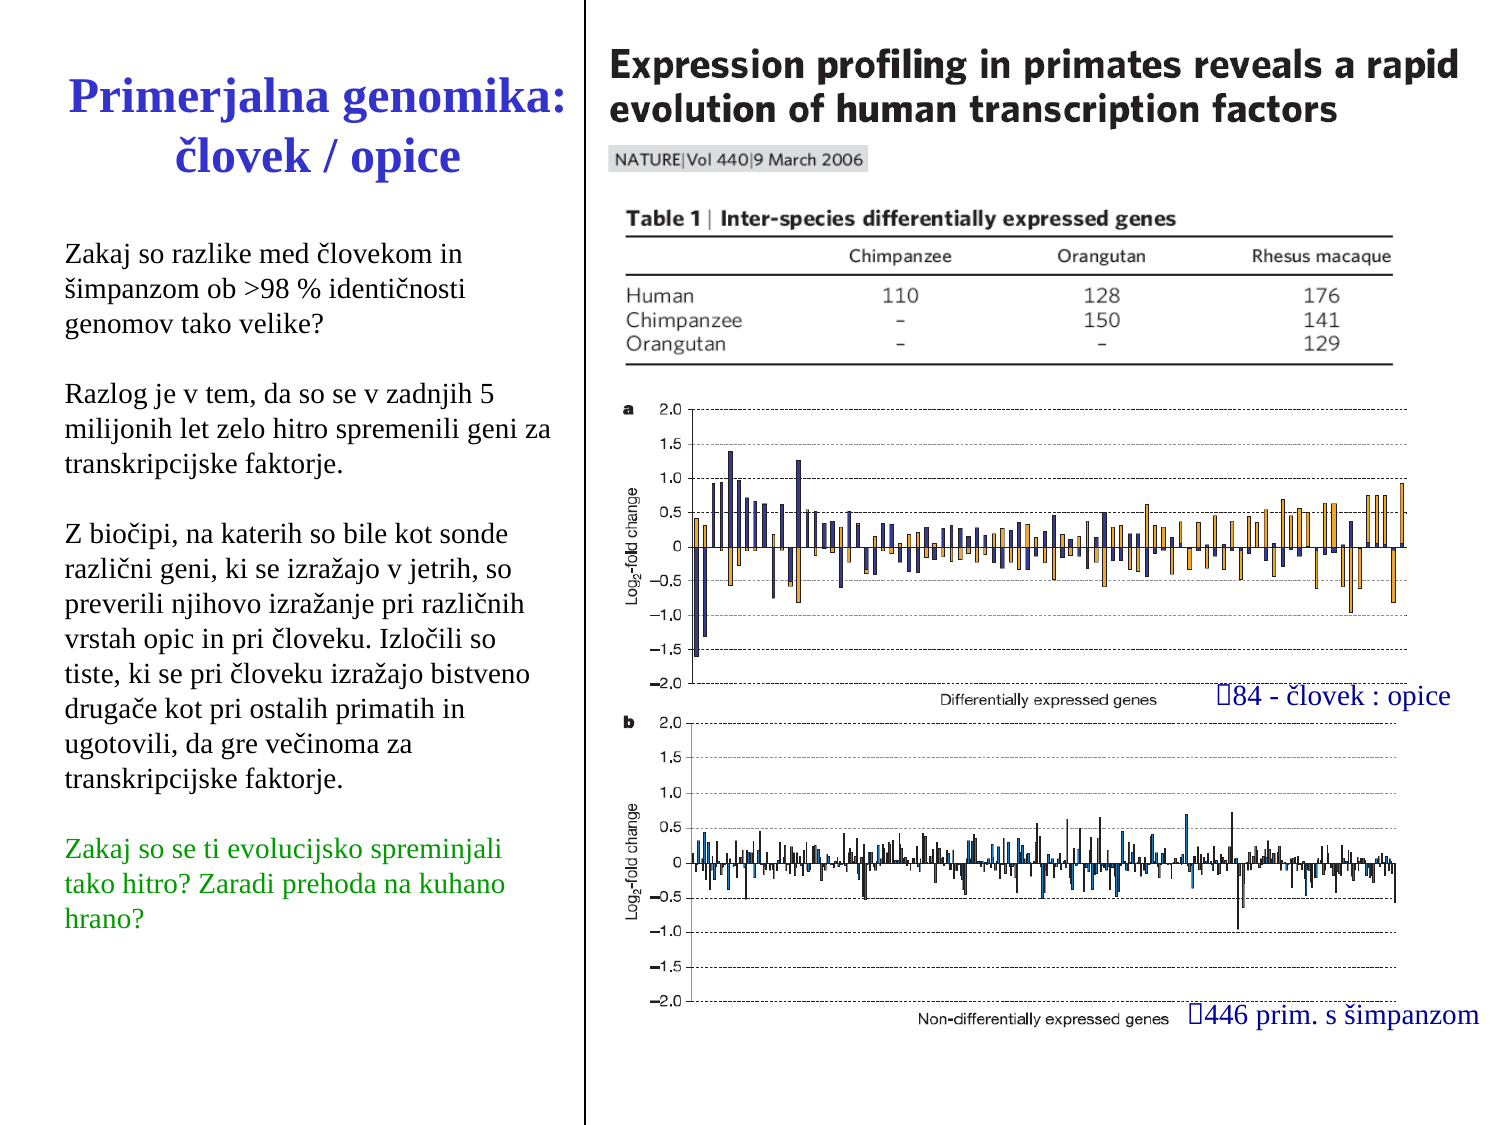

Primerjalna genomika: človek / opice
Zakaj so razlike med človekom in šimpanzom ob >98 % identičnosti genomov tako velike?
Razlog je v tem, da so se v zadnjih 5 milijonih let zelo hitro spremenili geni za transkripcijske faktorje.
Z biočipi, na katerih so bile kot sonde različni geni, ki se izražajo v jetrih, so preverili njihovo izražanje pri različnih vrstah opic in pri človeku. Izločili so tiste, ki se pri človeku izražajo bistveno drugače kot pri ostalih primatih in ugotovili, da gre večinoma za transkripcijske faktorje.
Zakaj so se ti evolucijsko spreminjali tako hitro? Zaradi prehoda na kuhano hrano?
84 - človek : opice
446 prim. s šimpanzom